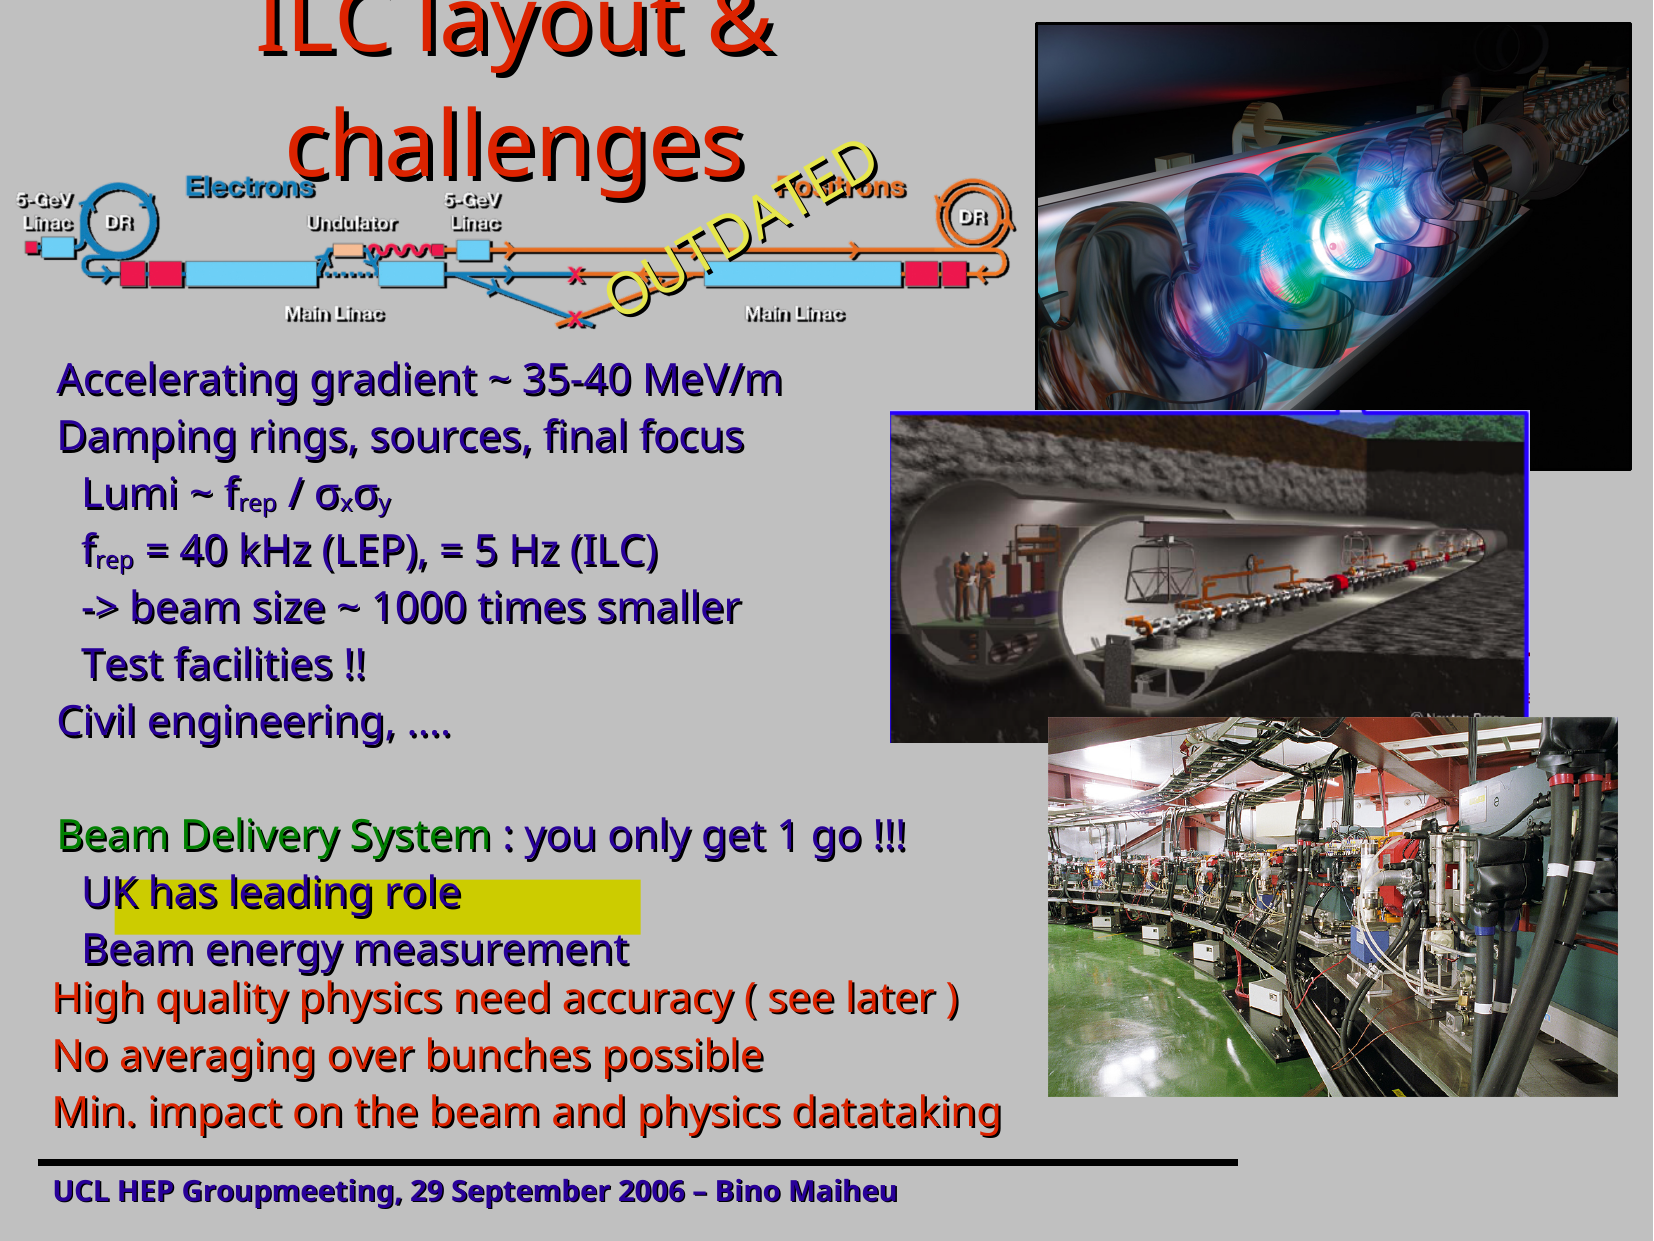

# ILC layout & challenges
OUTDATED
 Accelerating gradient ~ 35-40 MeV/m
 Damping rings, sources, final focus
Lumi ~ frep / σxσy
frep = 40 kHz (LEP), = 5 Hz (ILC)
-> beam size ~ 1000 times smaller
Test facilities !!
 Civil engineering, ....
 Beam Delivery System : you only get 1 go !!!
UK has leading role
Beam energy measurement
 High quality physics need accuracy ( see later )
 No averaging over bunches possible
 Min. impact on the beam and physics datataking
UCL HEP Groupmeeting, 29 September 2006 – Bino Maiheu